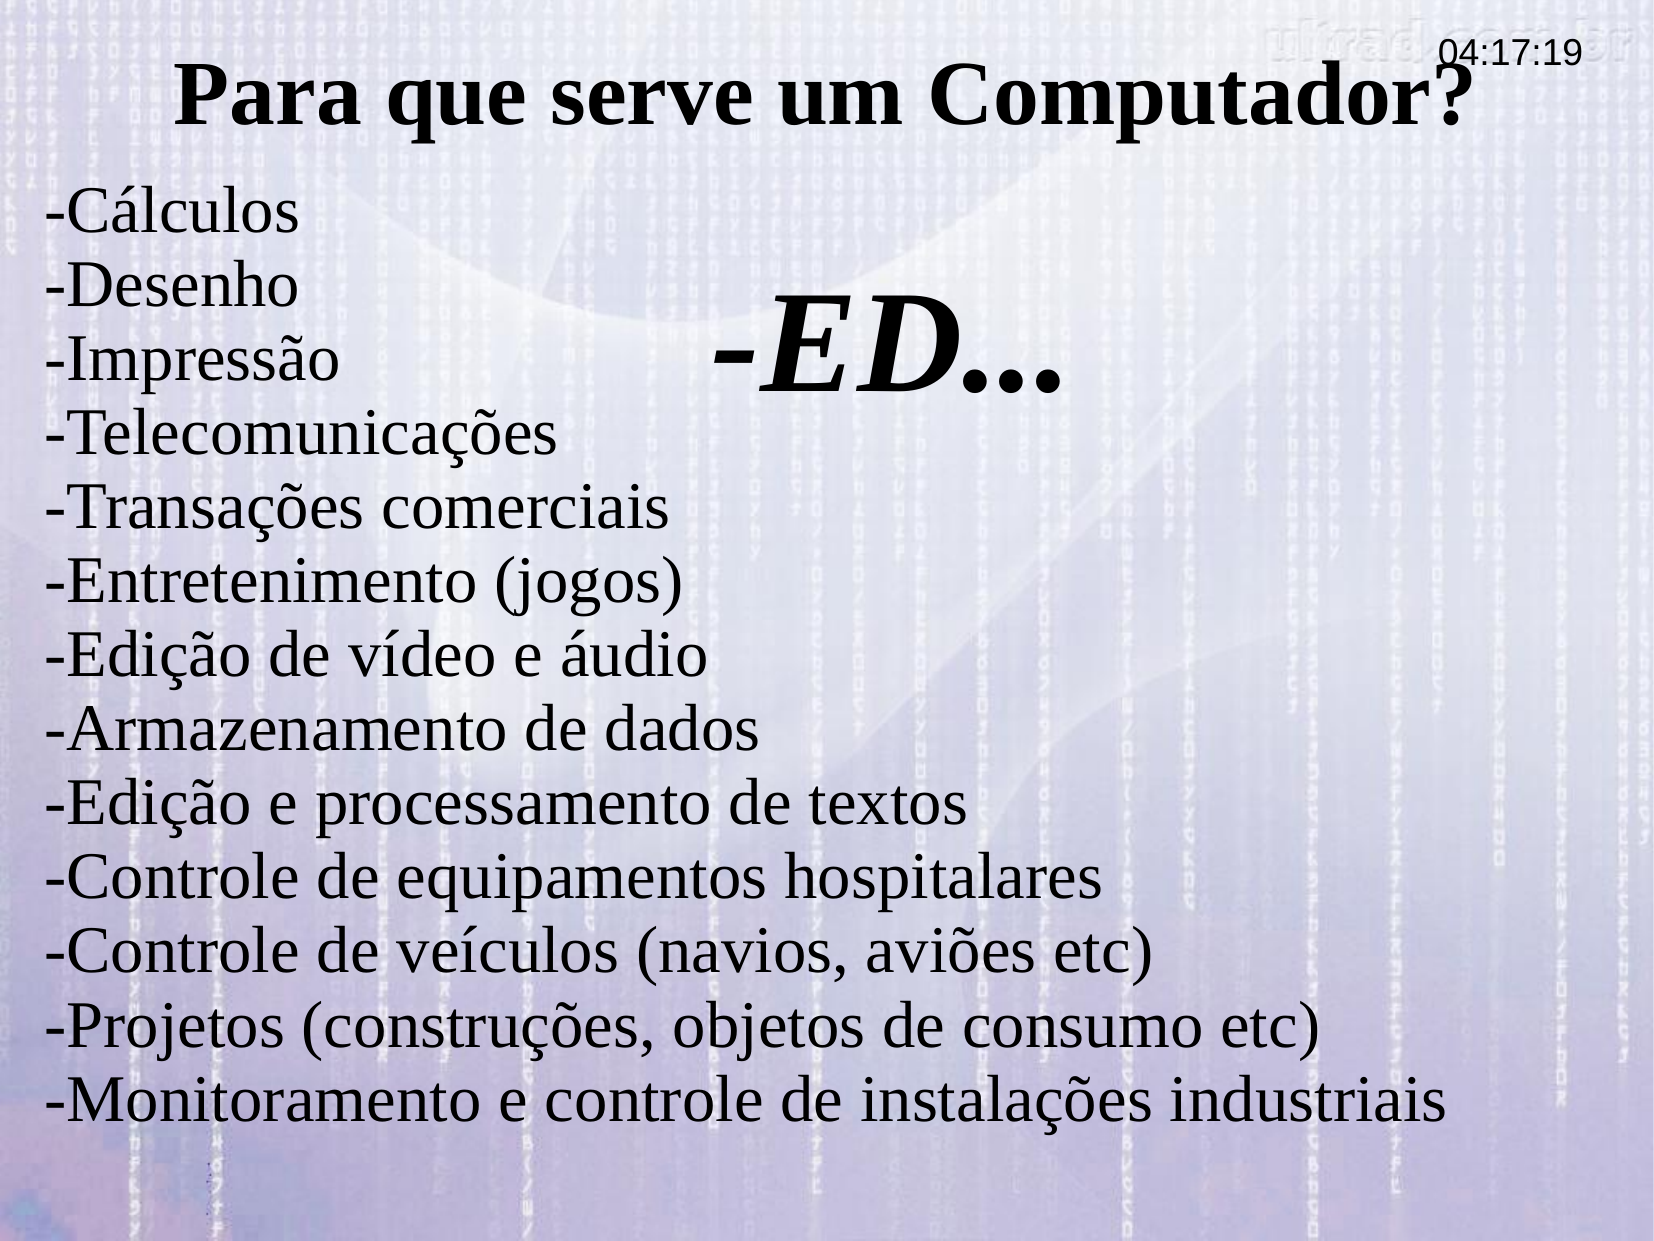

03:10:27
Para que serve um Computador?
-Cálculos
-Desenho
-Impressão
-Telecomunicações
-Transações comerciais
-Entretenimento (jogos)
-Edição de vídeo e áudio
-Armazenamento de dados
-Edição e processamento de textos
-Controle de equipamentos hospitalares
-Controle de veículos (navios, aviões etc)
-Projetos (construções, objetos de consumo etc)
-Monitoramento e controle de instalações industriais
-ED...